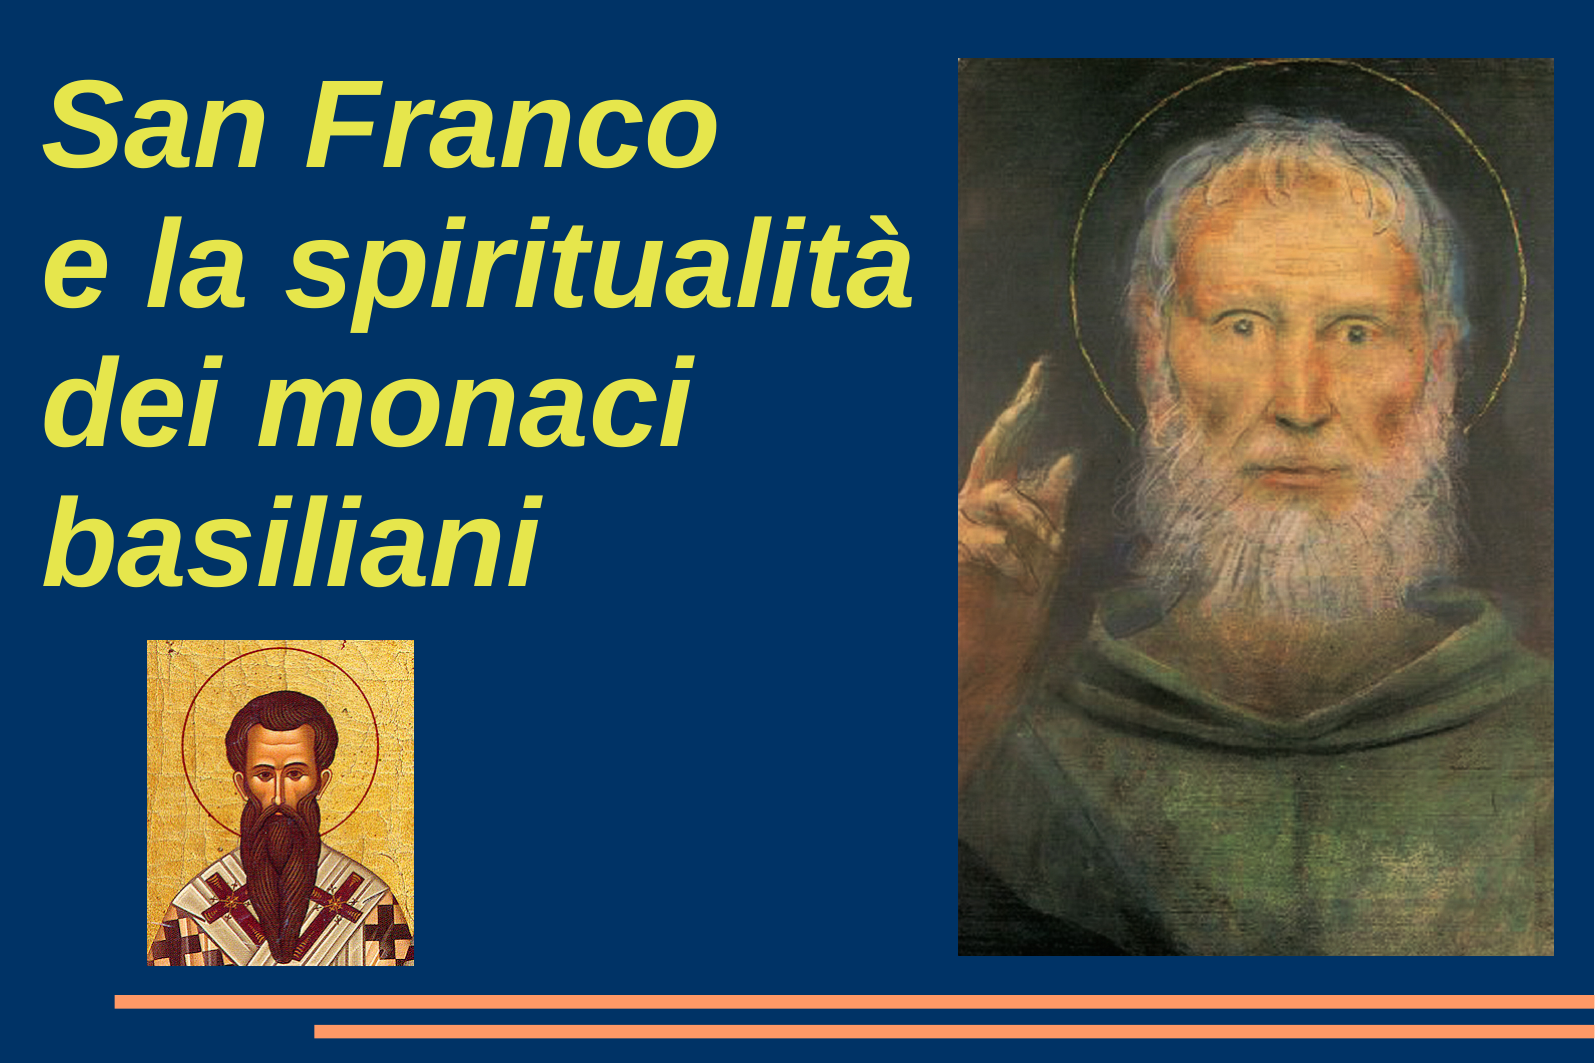

# San Franco e la spiritualità dei monaci basiliani